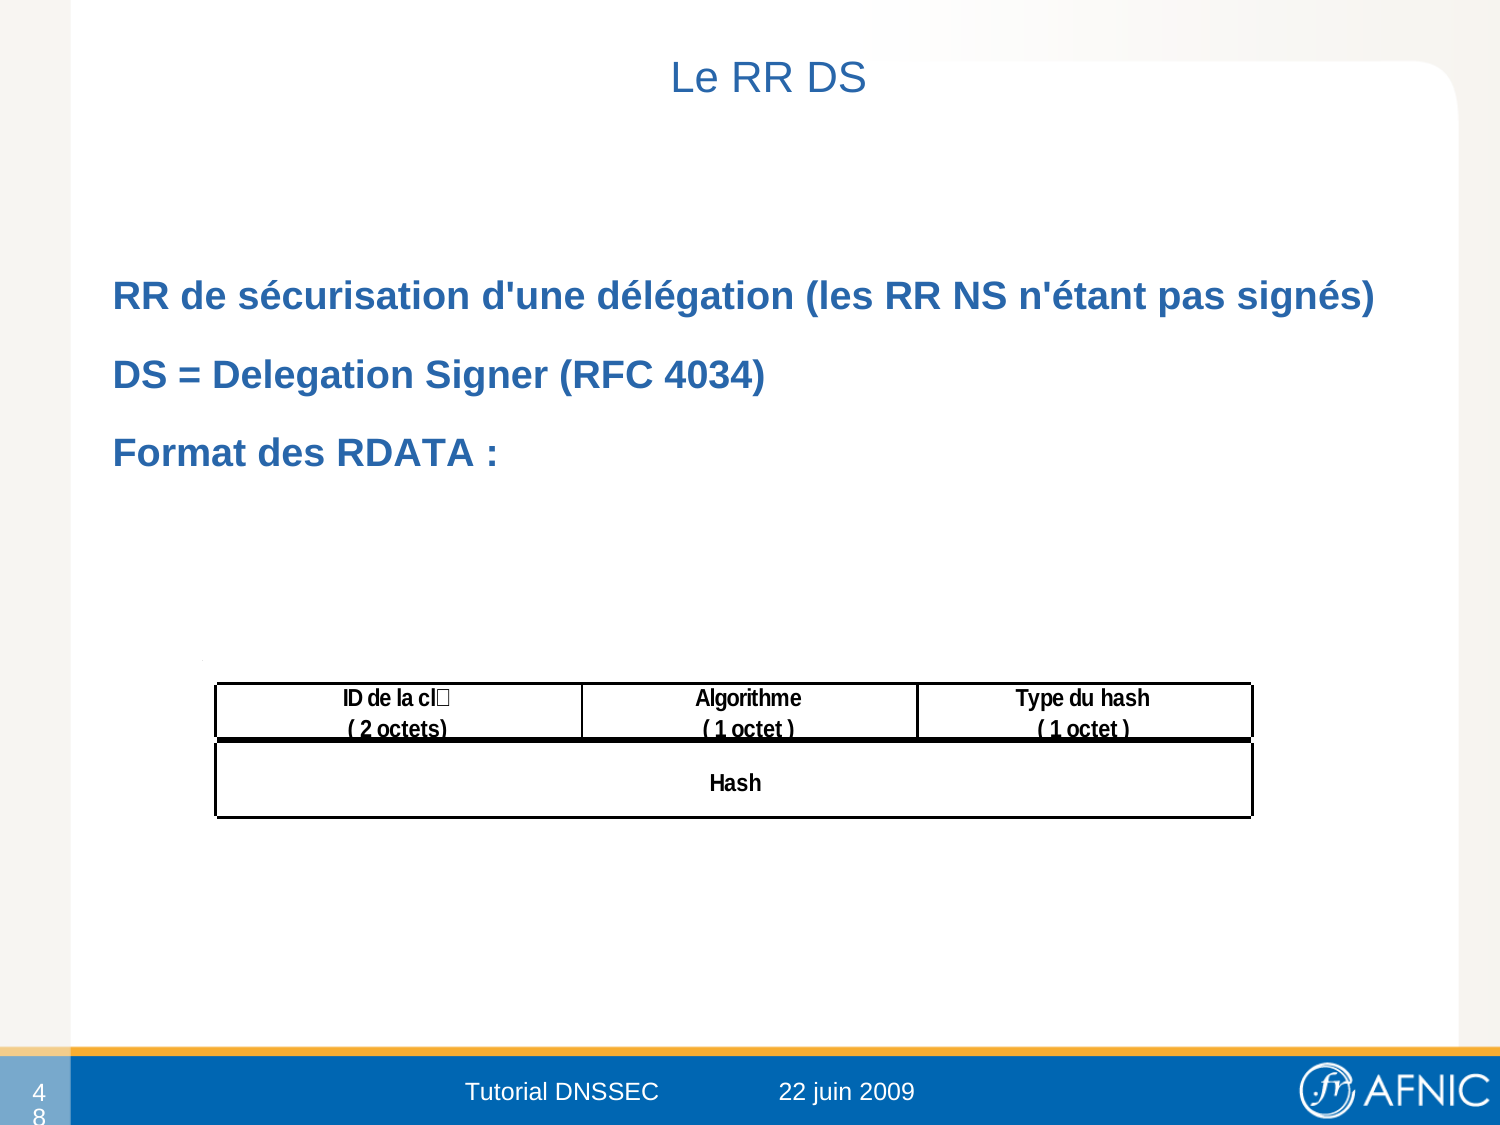

# Le RR DS
RR de sécurisation d'une délégation (les RR NS n'étant pas signés)
DS = Delegation Signer (RFC 4034)
Format des RDATA :